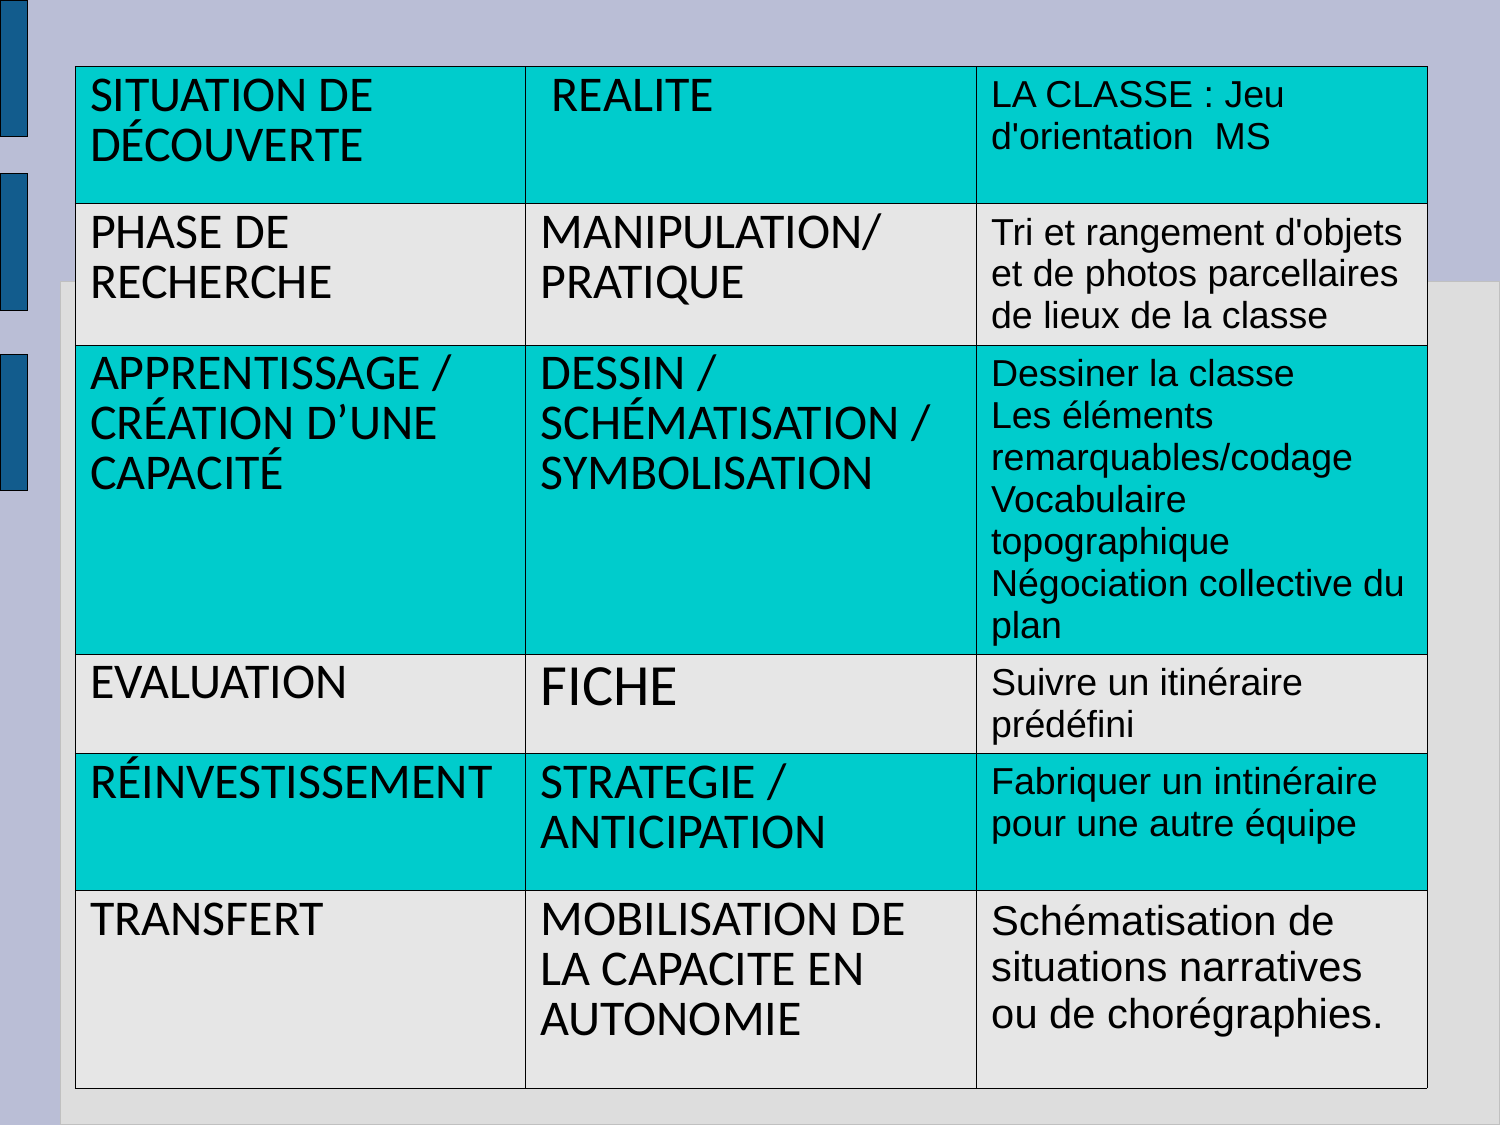

| SITUATION DE DÉCOUVERTE | REALITE | LA CLASSE : Jeu d'orientation MS |
| --- | --- | --- |
| PHASE DE RECHERCHE | MANIPULATION/ PRATIQUE | Tri et rangement d'objets et de photos parcellaires de lieux de la classe |
| APPRENTISSAGE / CRÉATION D’UNE CAPACITÉ | DESSIN / SCHÉMATISATION / SYMBOLISATION | Dessiner la classe Les éléments remarquables/codage Vocabulaire topographique Négociation collective du plan |
| EVALUATION | FICHE | Suivre un itinéraire prédéfini |
| RÉINVESTISSEMENT | STRATEGIE / ANTICIPATION | Fabriquer un intinéraire pour une autre équipe |
| TRANSFERT | MOBILISATION DE LA CAPACITE EN AUTONOMIE | Schématisation de situations narratives ou de chorégraphies. |